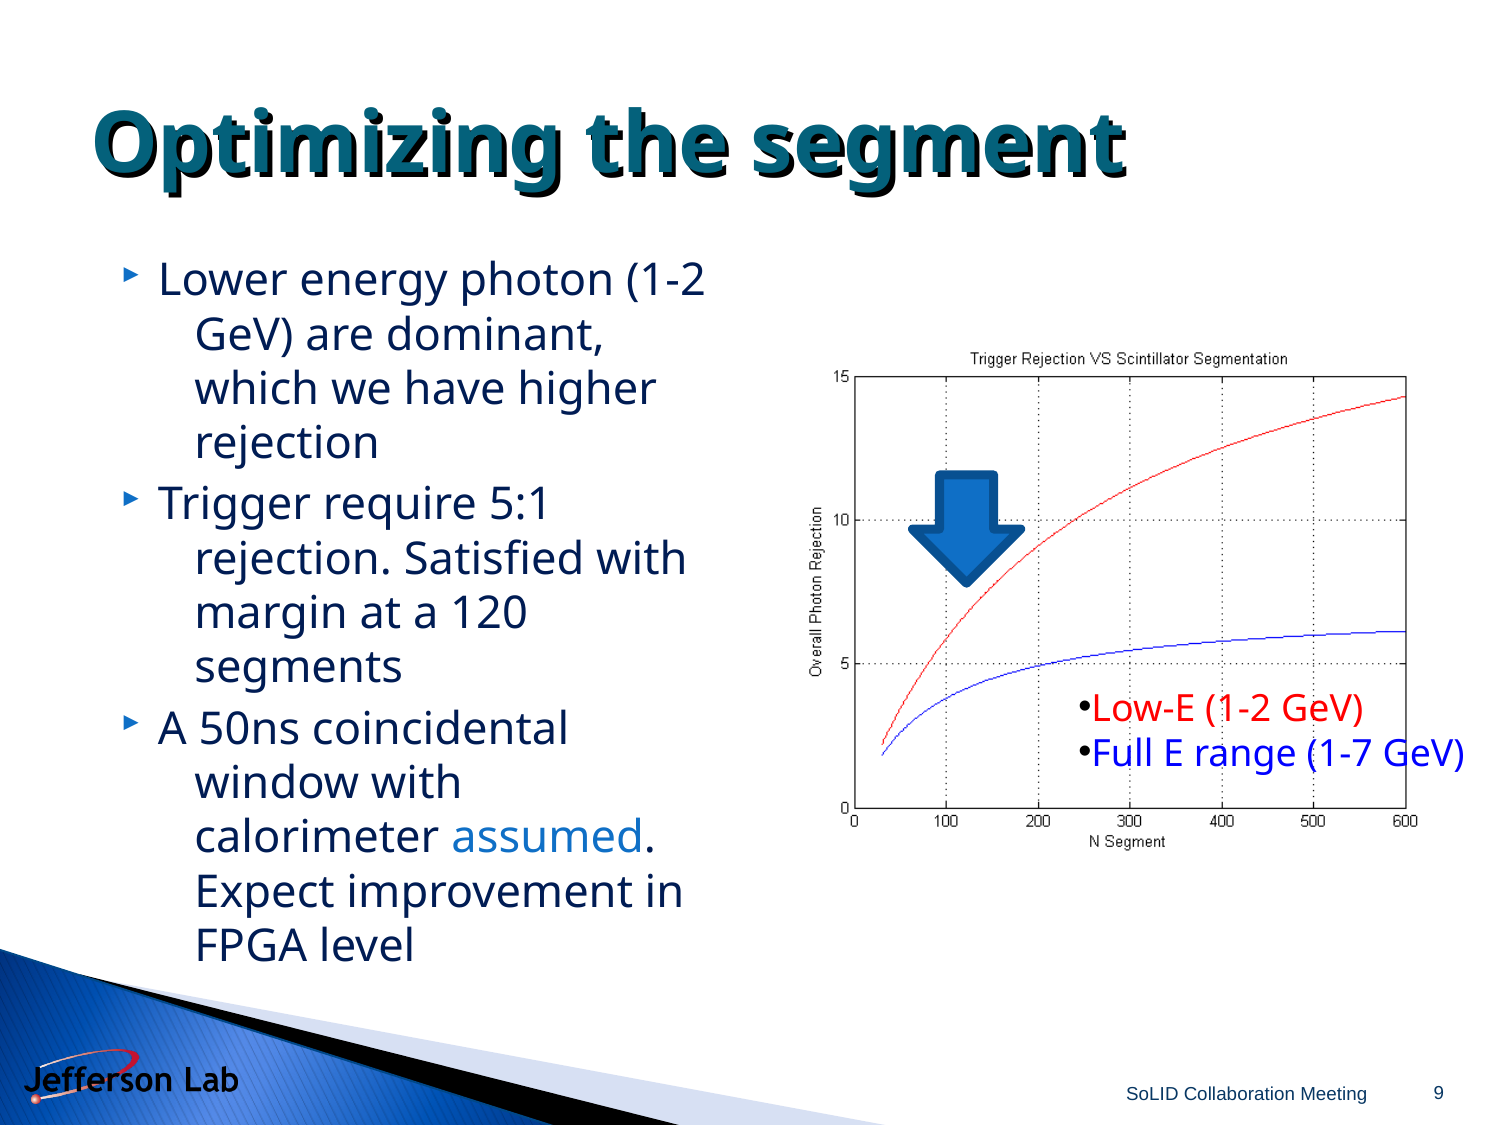

Optimizing the segment
# Lower energy photon (1-2 GeV) are dominant, which we have higher rejection
Trigger require 5:1 rejection. Satisfied with margin at a 120 segments
A 50ns coincidental window with calorimeter assumed. Expect improvement in FPGA level
Low-E (1-2 GeV)
Full E range (1-7 GeV)
SoLID Collaboration Meeting
9